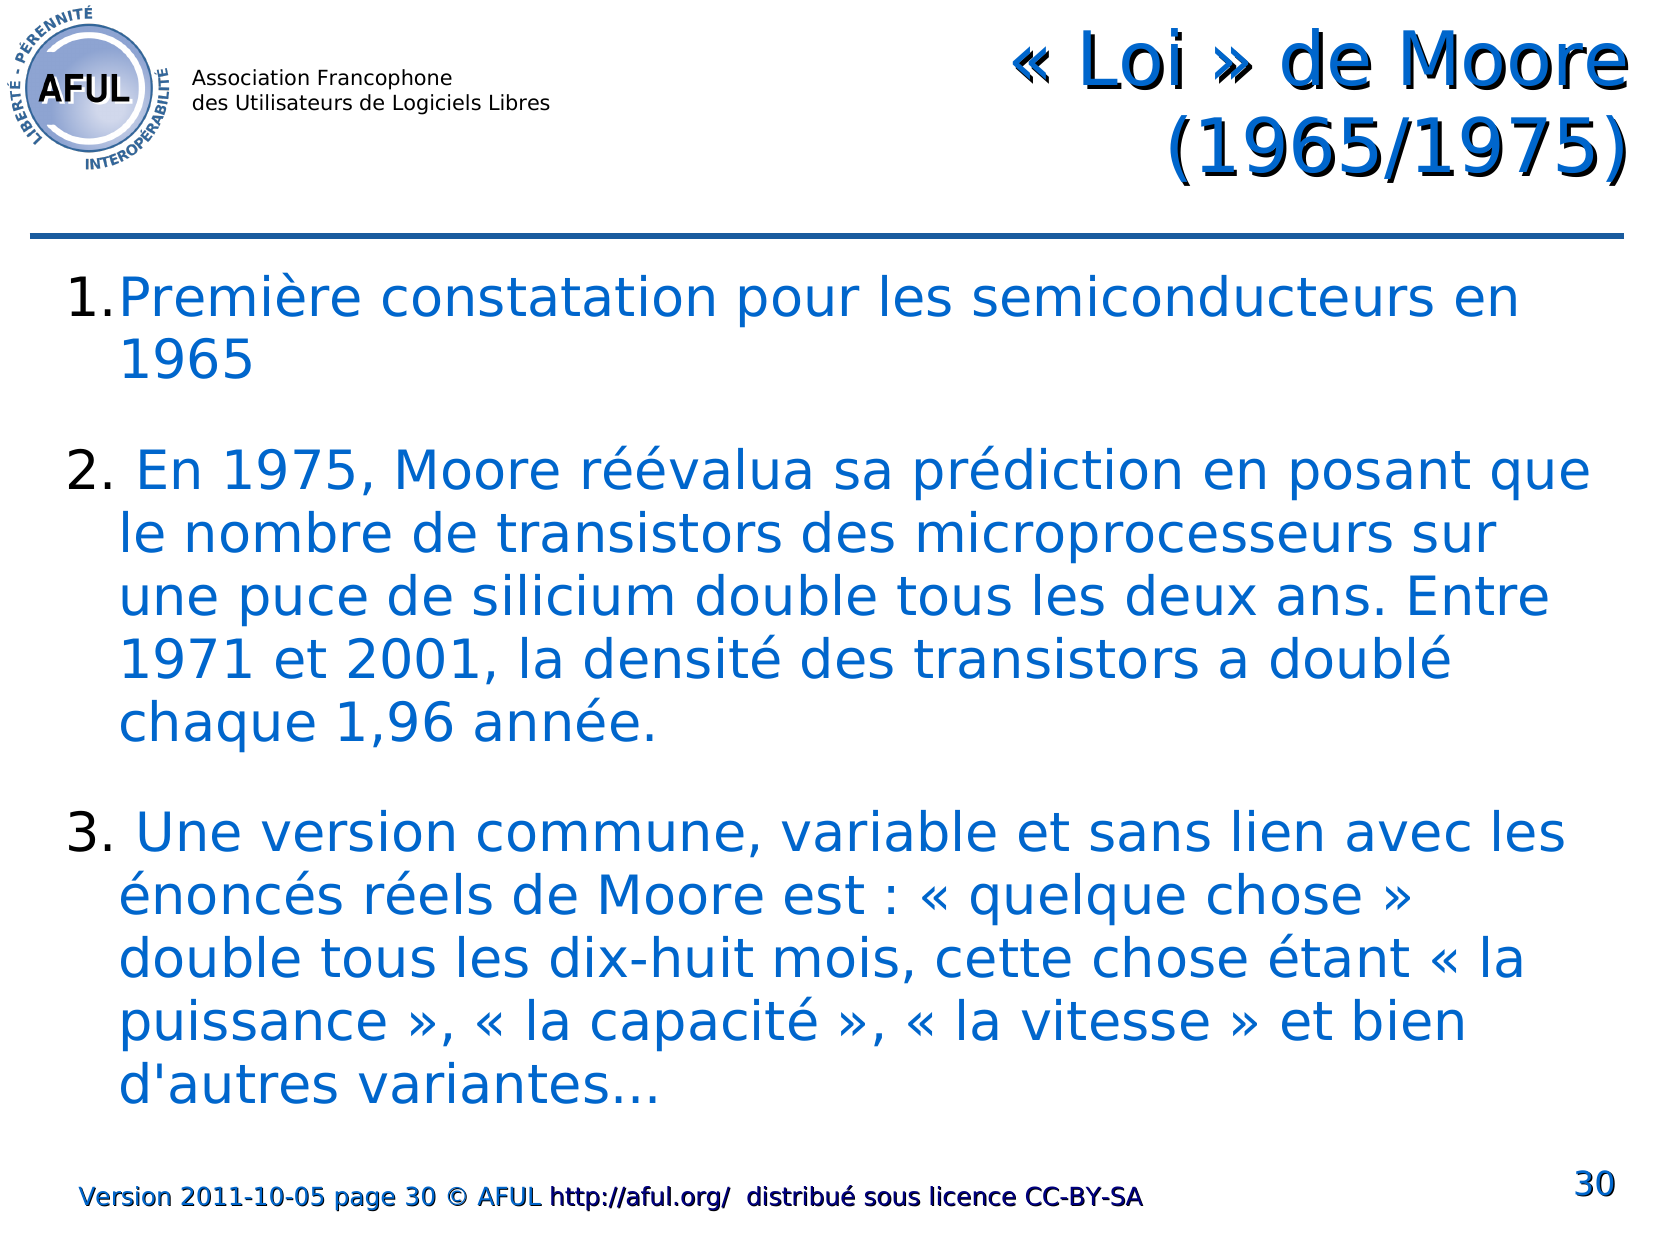

« Loi » de Moore (1965/1975)
# Première constatation pour les semiconducteurs en 1965
 En 1975, Moore réévalua sa prédiction en posant que le nombre de transistors des microprocesseurs sur une puce de silicium double tous les deux ans. Entre 1971 et 2001, la densité des transistors a doublé chaque 1,96 année.
 Une version commune, variable et sans lien avec les énoncés réels de Moore est : « quelque chose » double tous les dix-huit mois, cette chose étant « la puissance », « la capacité », « la vitesse » et bien d'autres variantes...